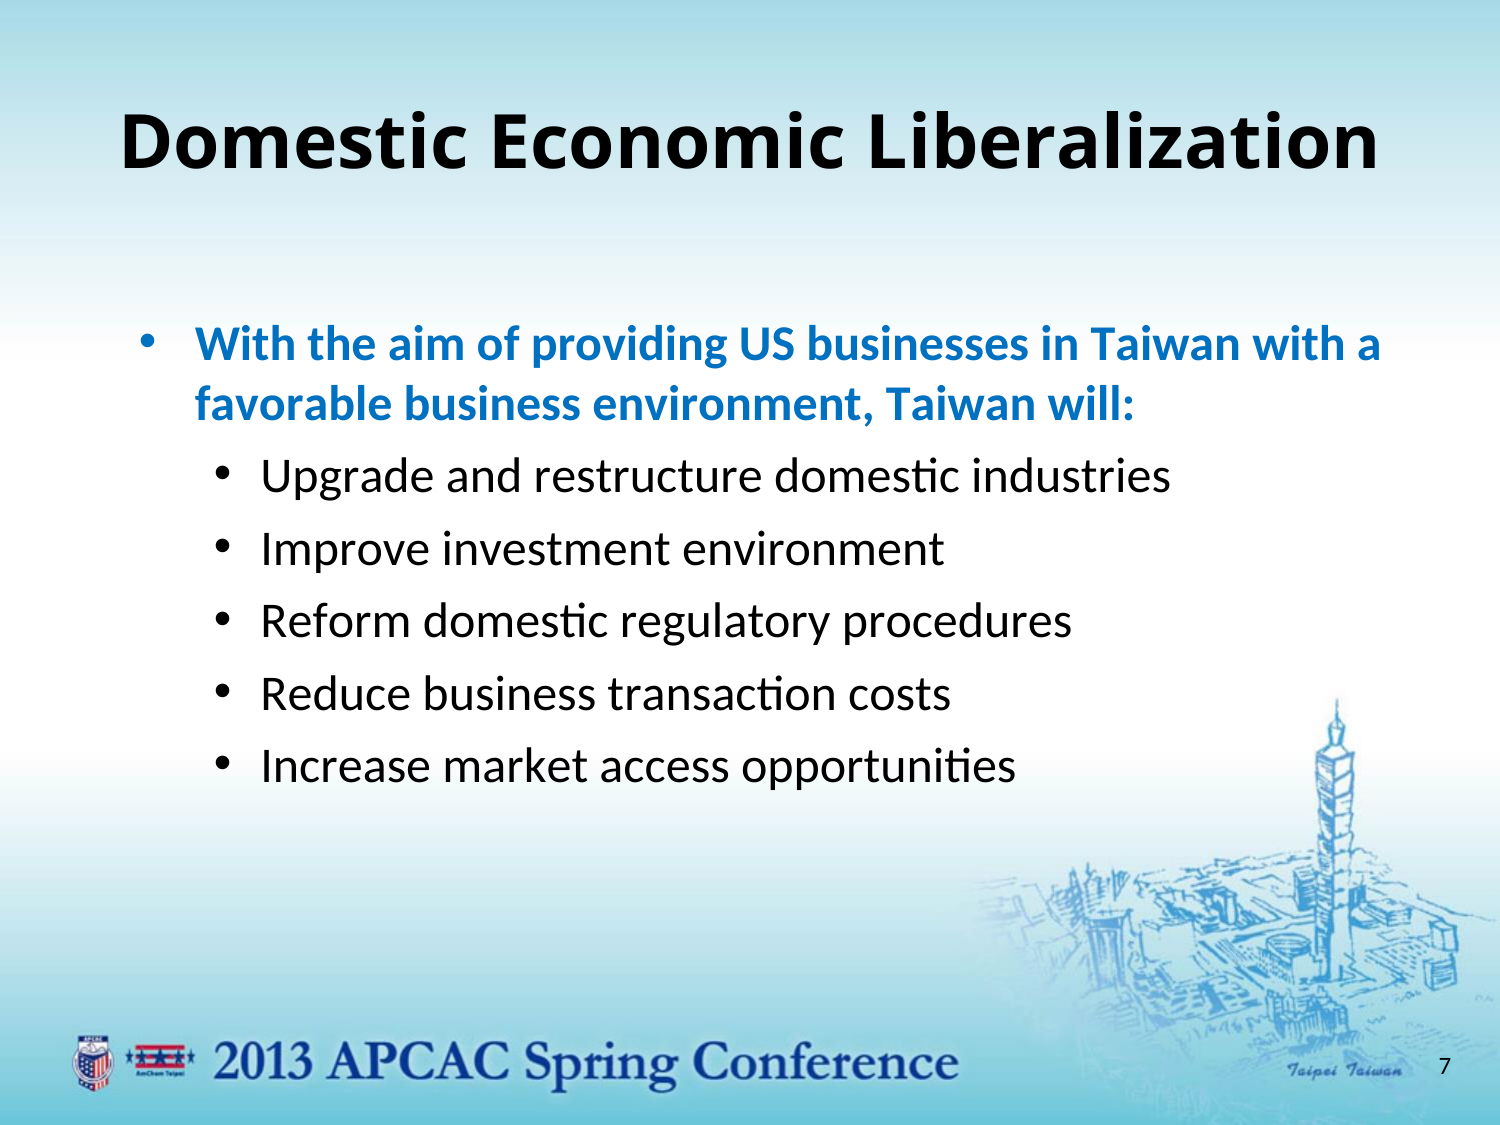

# Domestic Economic Liberalization
With the aim of providing US businesses in Taiwan with a favorable business environment, Taiwan will:
Upgrade and restructure domestic industries
Improve investment environment
Reform domestic regulatory procedures
Reduce business transaction costs
Increase market access opportunities